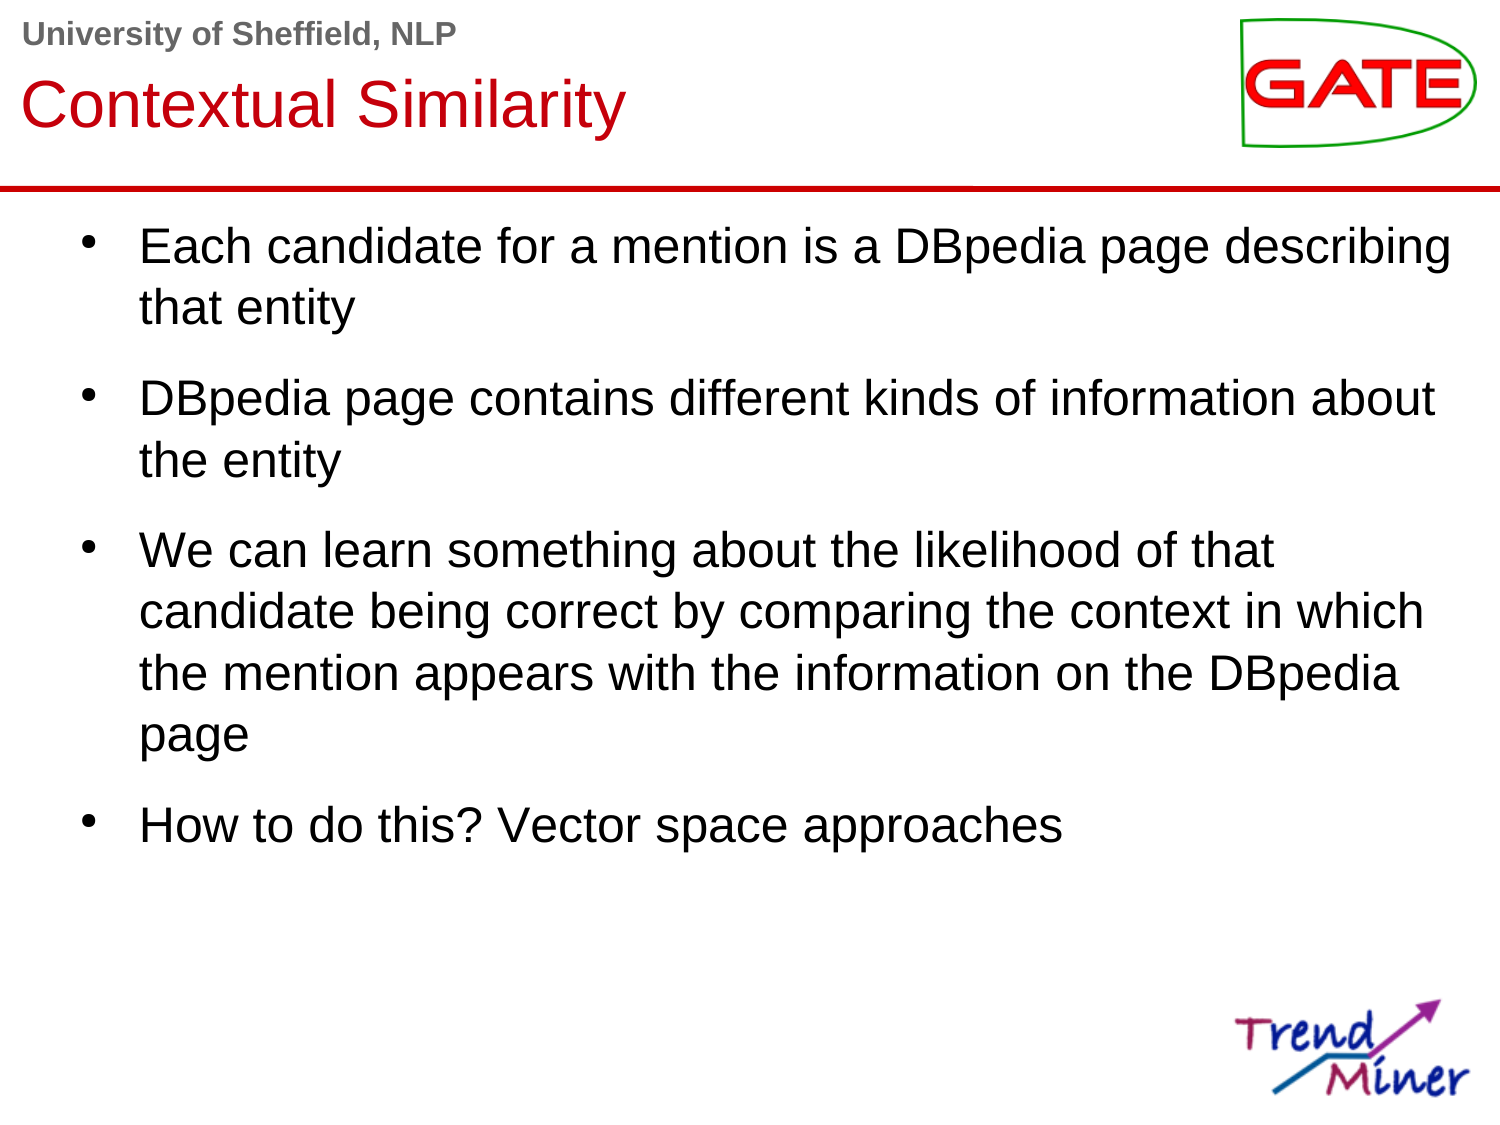

# Contextual Similarity
Each candidate for a mention is a DBpedia page describing that entity
DBpedia page contains different kinds of information about the entity
We can learn something about the likelihood of that candidate being correct by comparing the context in which the mention appears with the information on the DBpedia page
How to do this? Vector space approaches